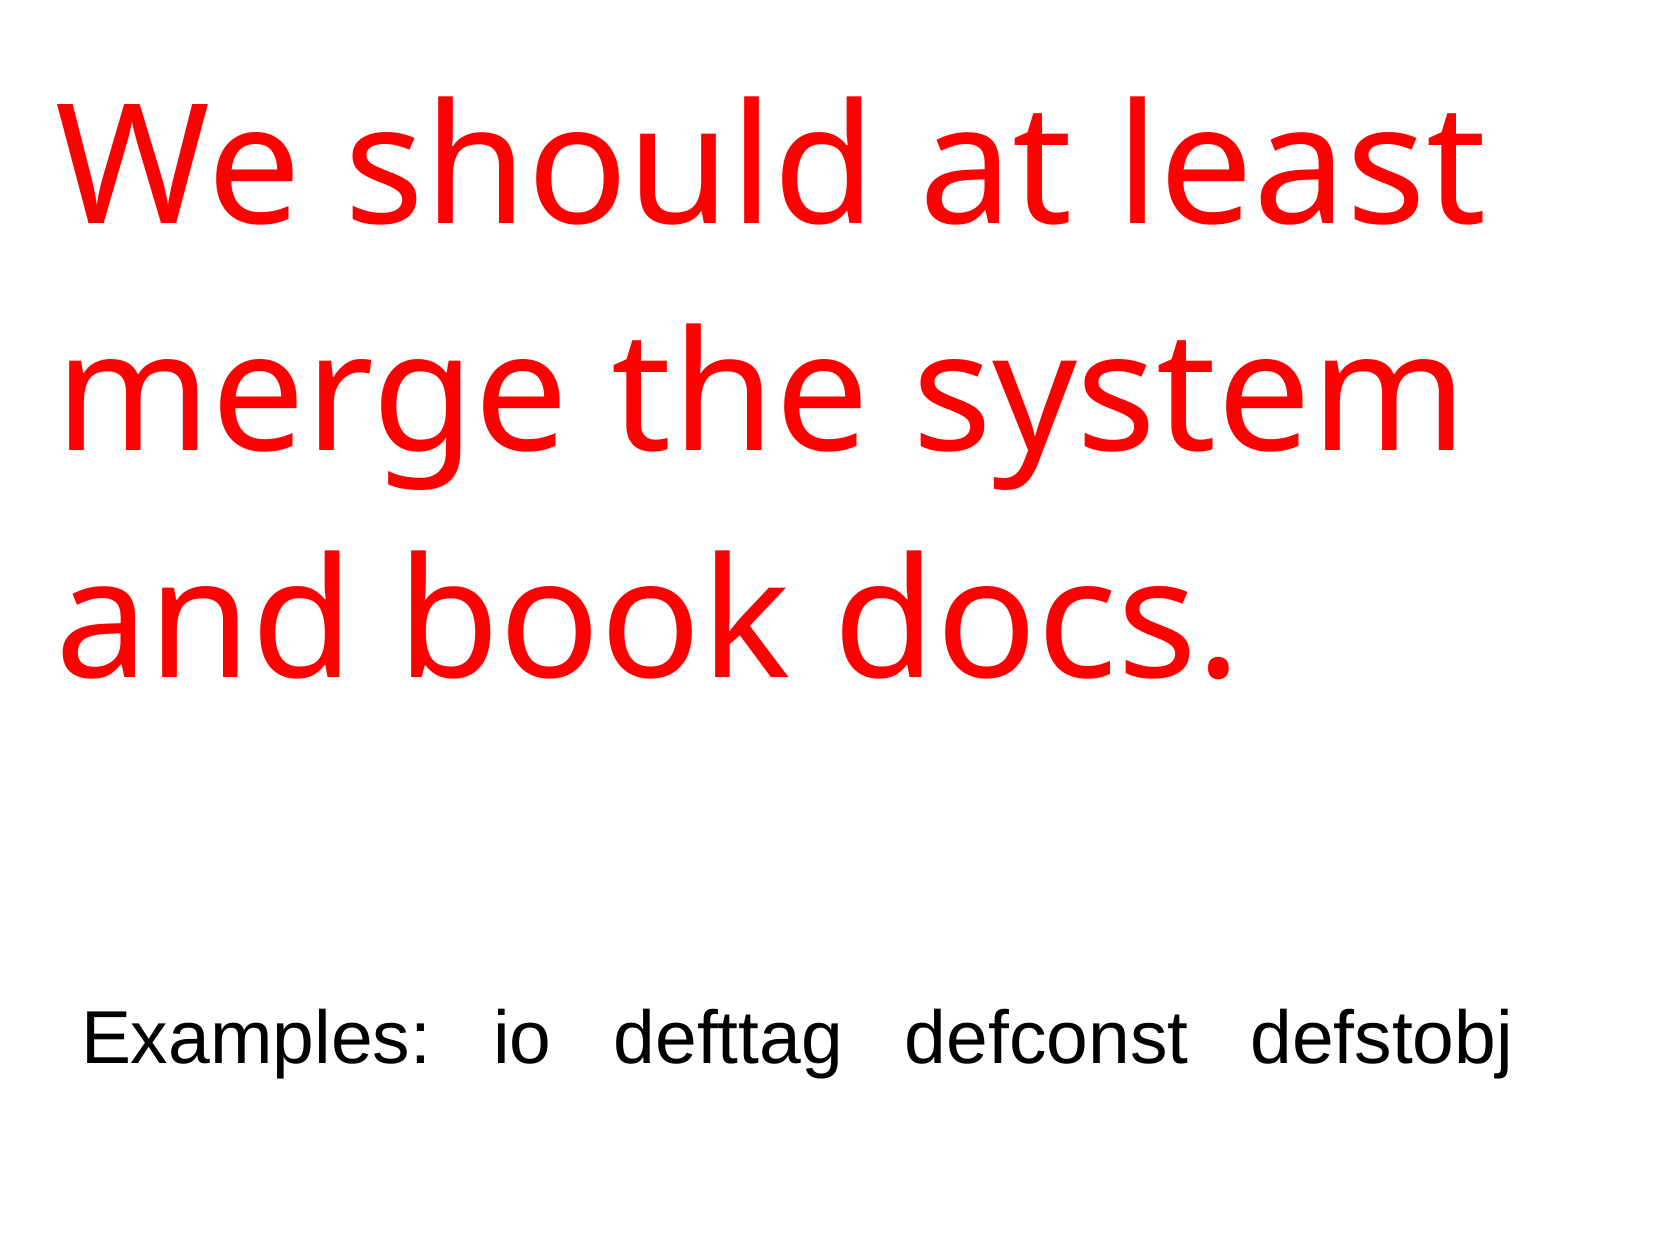

We should at least
merge the system
and book docs.
Examples: io defttag defconst defstobj